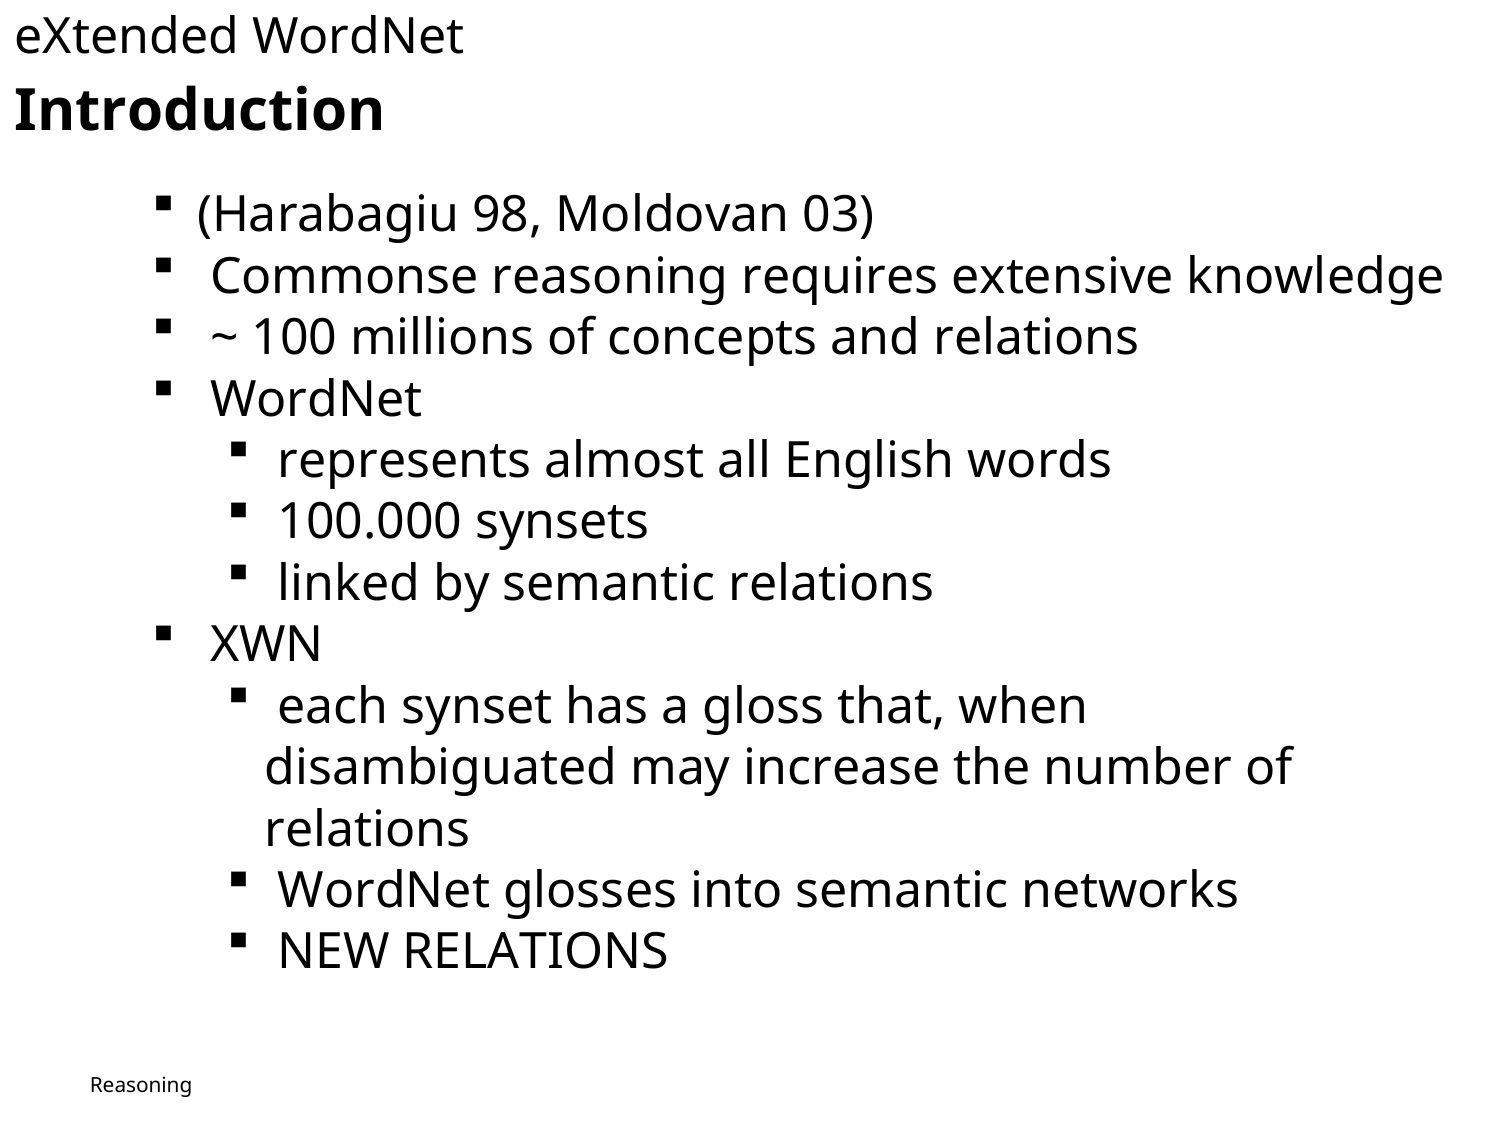

# eXtended WordNet Introduction
(Harabagiu 98, Moldovan 03)
 Commonse reasoning requires extensive knowledge
 ~ 100 millions of concepts and relations
 WordNet
 represents almost all English words
 100.000 synsets
 linked by semantic relations
 XWN
 each synset has a gloss that, when disambiguated may increase the number of relations
 WordNet glosses into semantic networks
 NEW RELATIONS